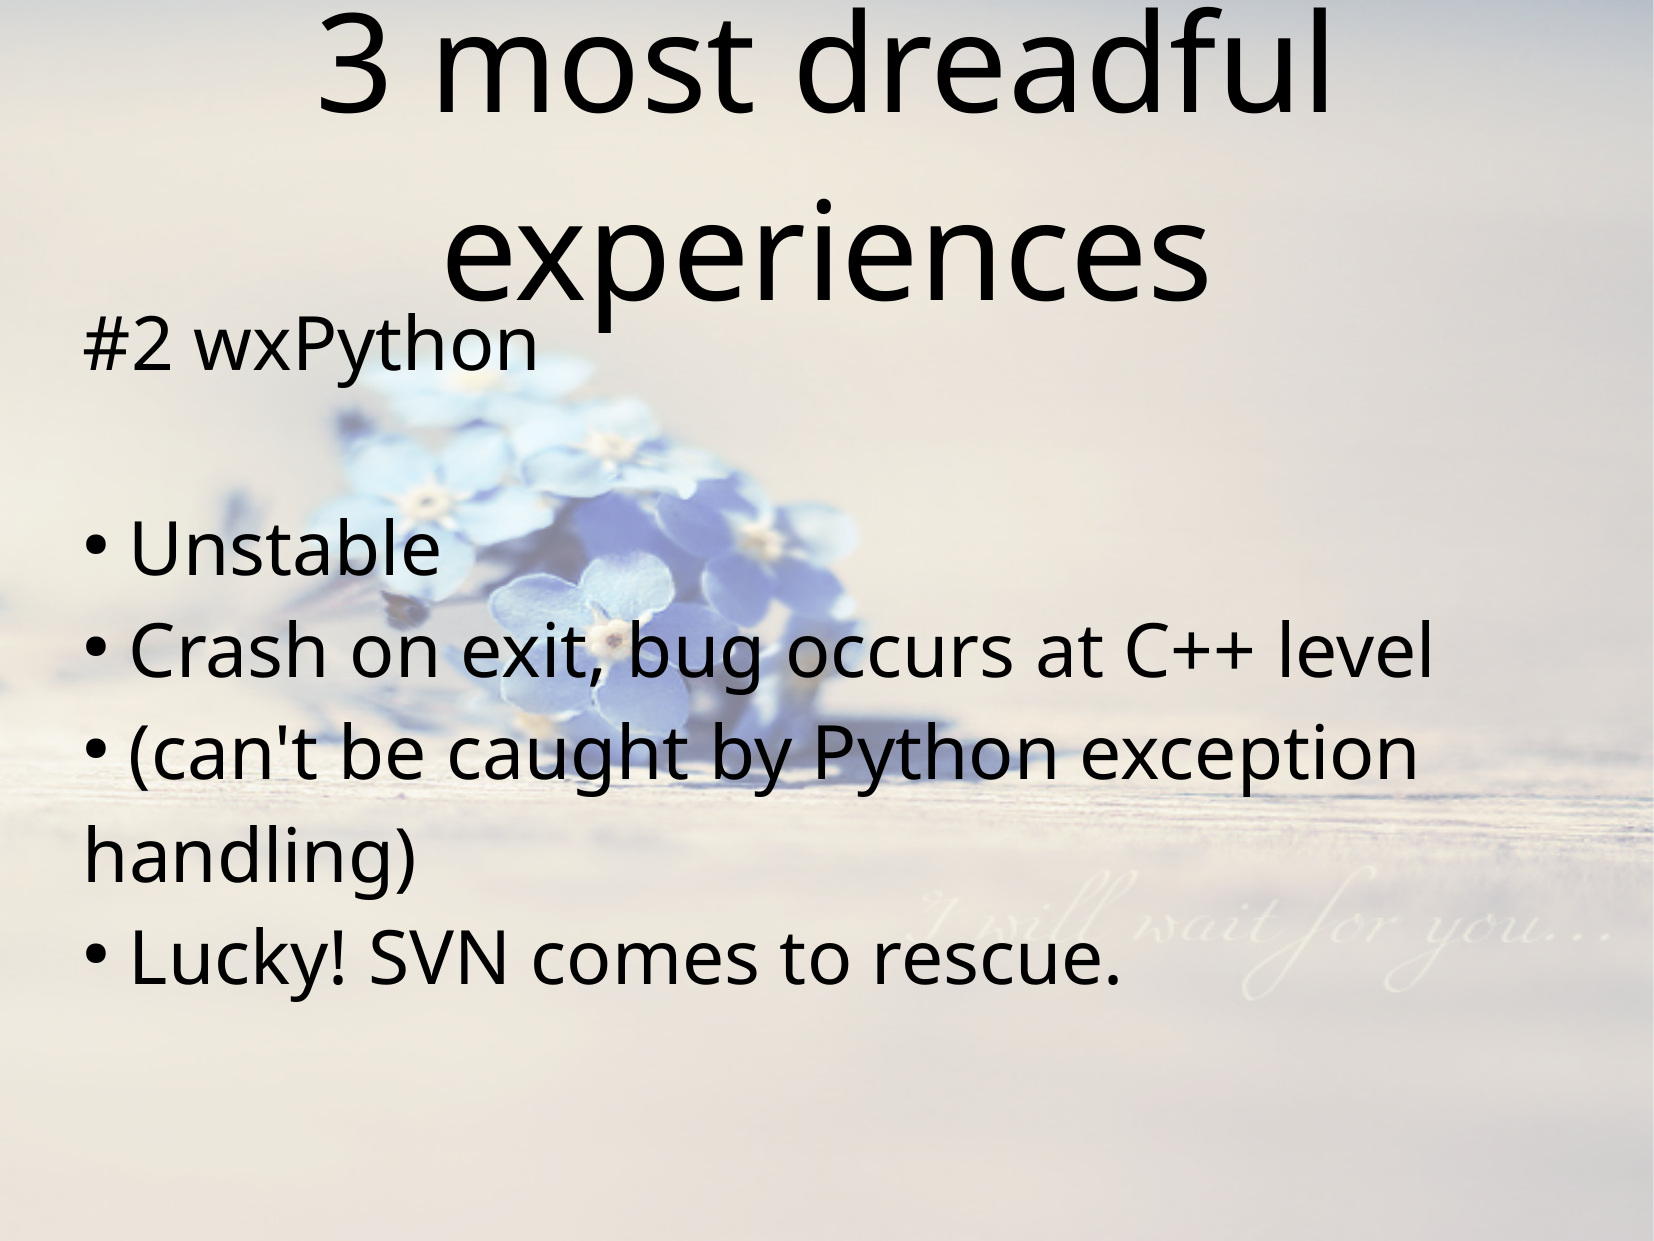

# 3 most dreadful experiences
#2 wxPython
 Unstable
 Crash on exit, bug occurs at C++ level
 (can't be caught by Python exception handling)
 Lucky! SVN comes to rescue.